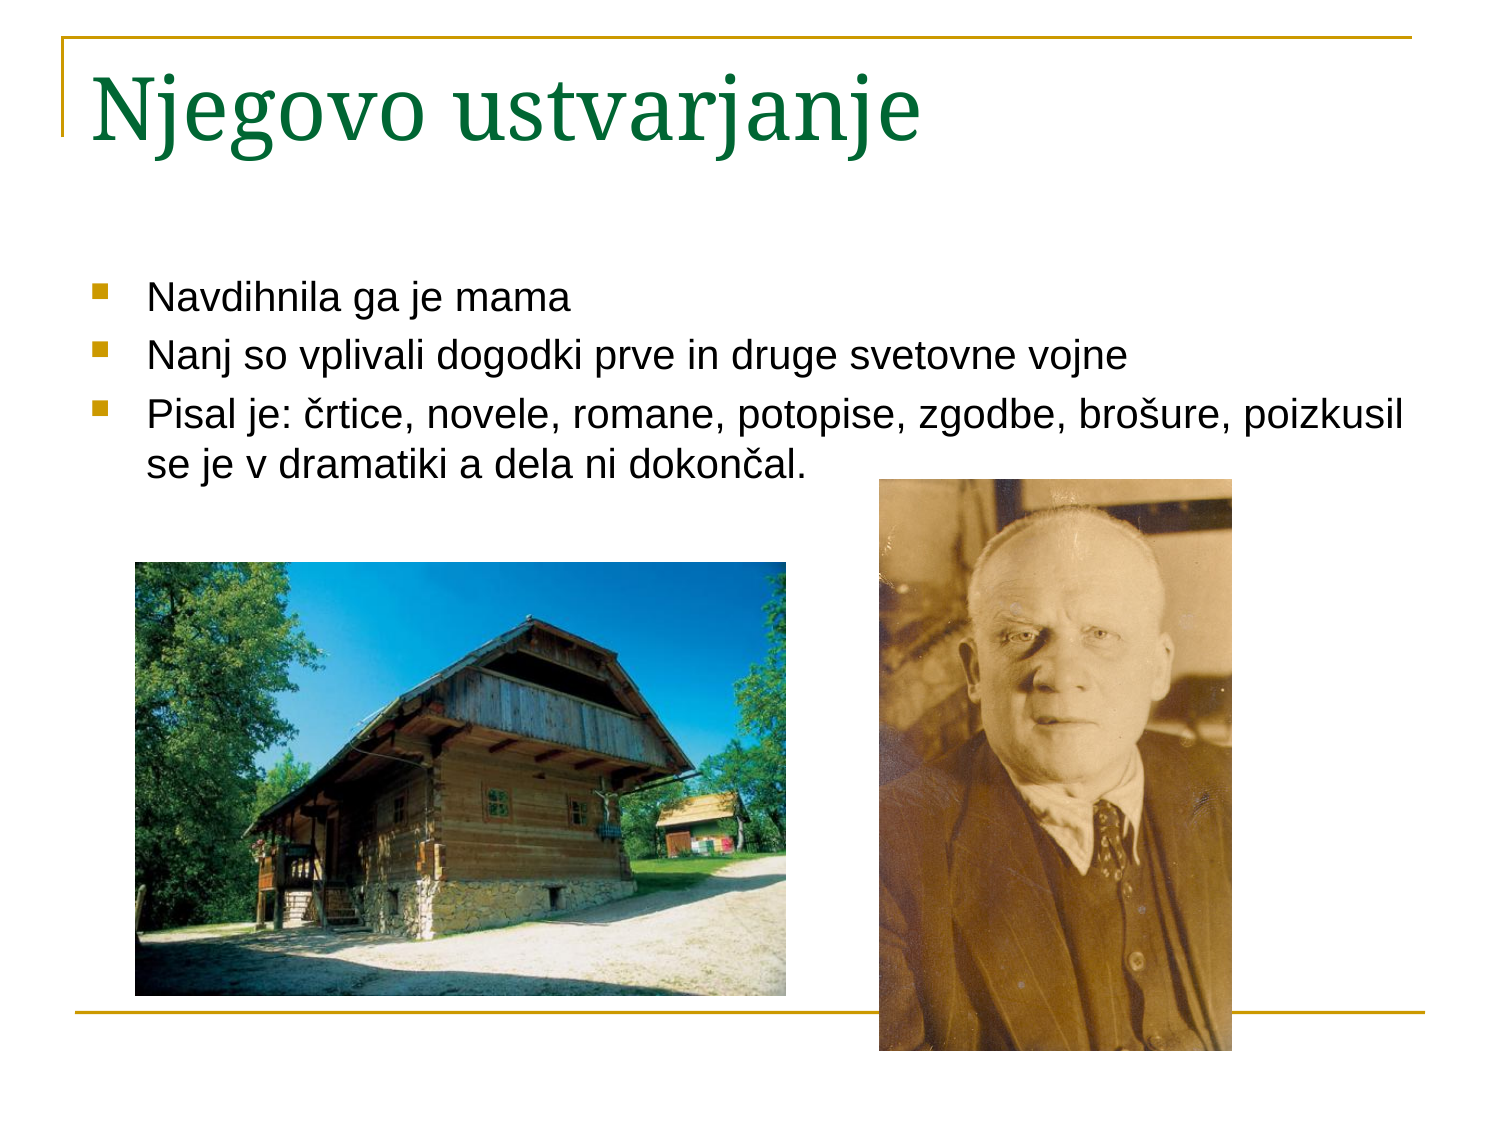

# Njegovo ustvarjanje
Navdihnila ga je mama
Nanj so vplivali dogodki prve in druge svetovne vojne
Pisal je: črtice, novele, romane, potopise, zgodbe, brošure, poizkusil se je v dramatiki a dela ni dokončal.